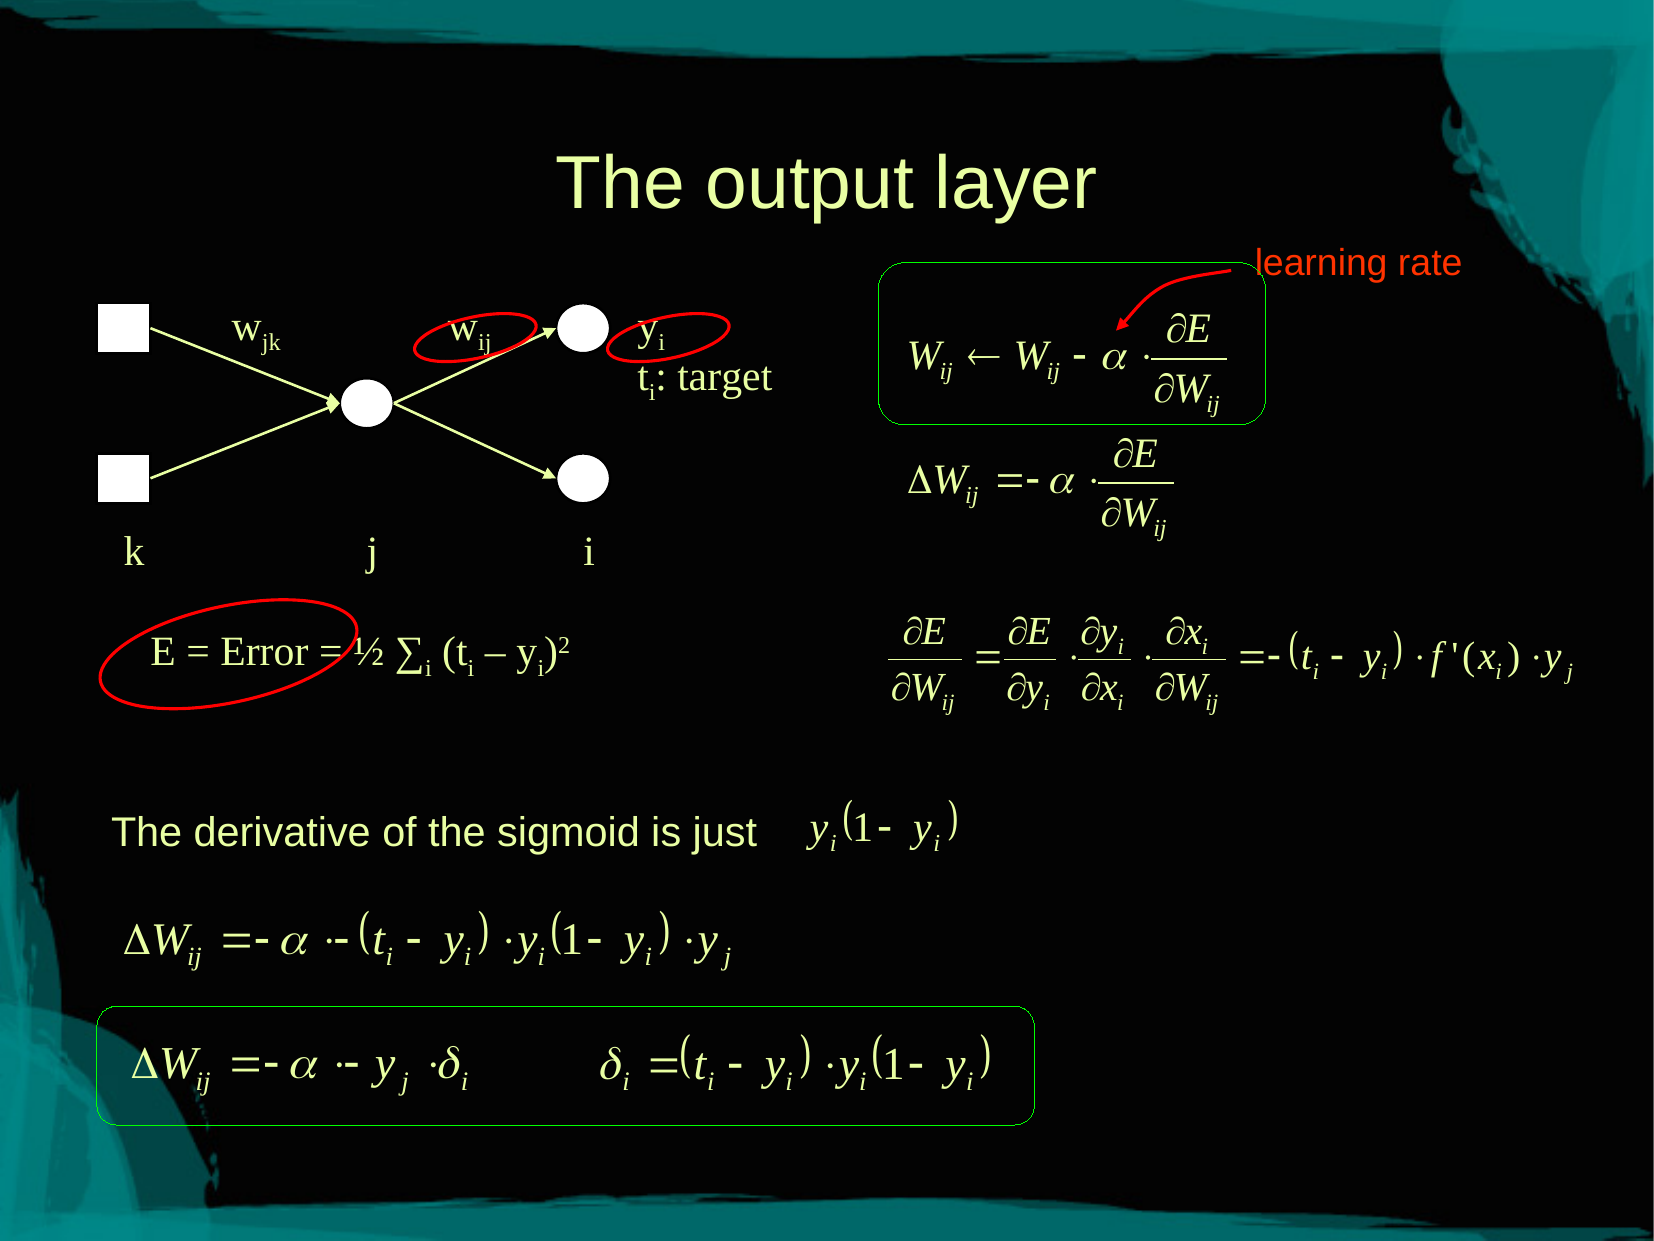

# The output layer
learning rate
wjk
wij
yi
ti: target
k
j
i
E = Error = ½ ∑i (ti – yi)2
The derivative of the sigmoid is just